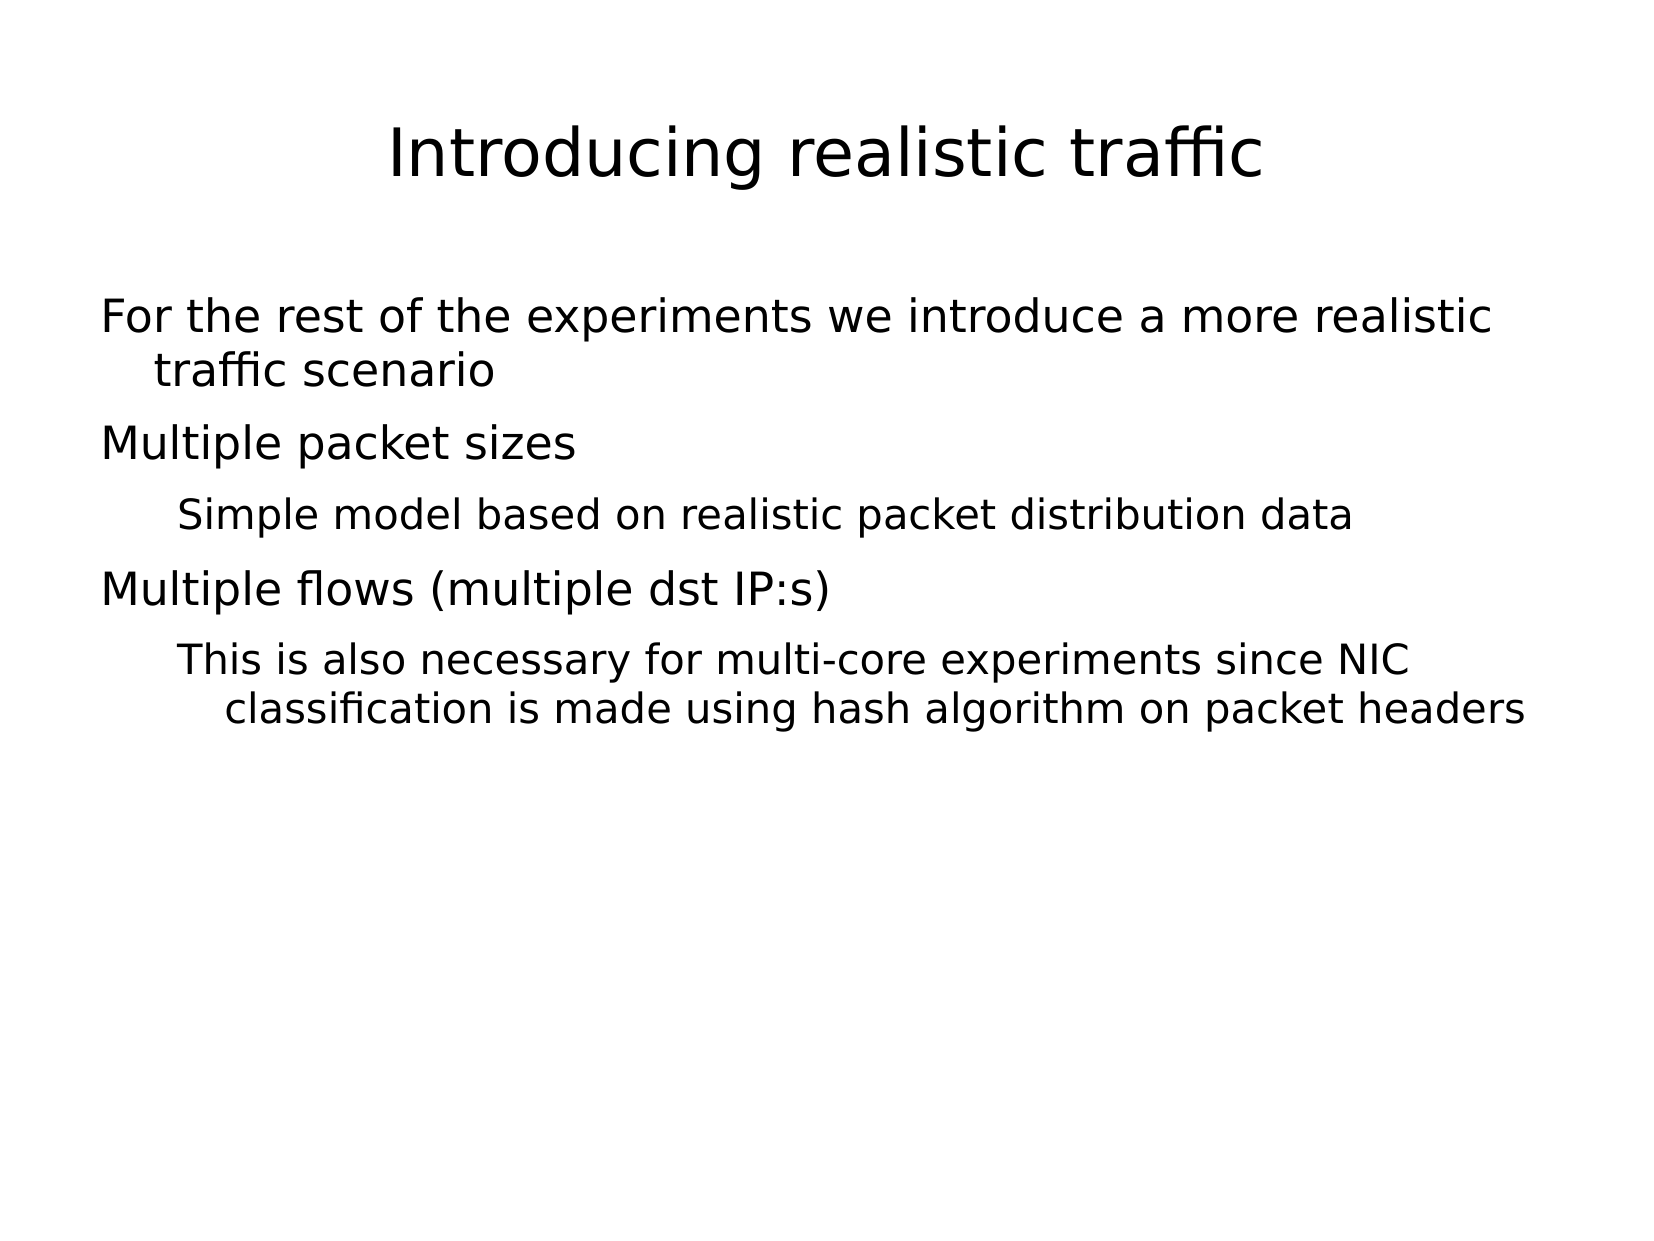

# Introducing realistic traffic
For the rest of the experiments we introduce a more realistic traffic scenario
Multiple packet sizes
Simple model based on realistic packet distribution data
Multiple flows (multiple dst IP:s)
This is also necessary for multi-core experiments since NIC classification is made using hash algorithm on packet headers